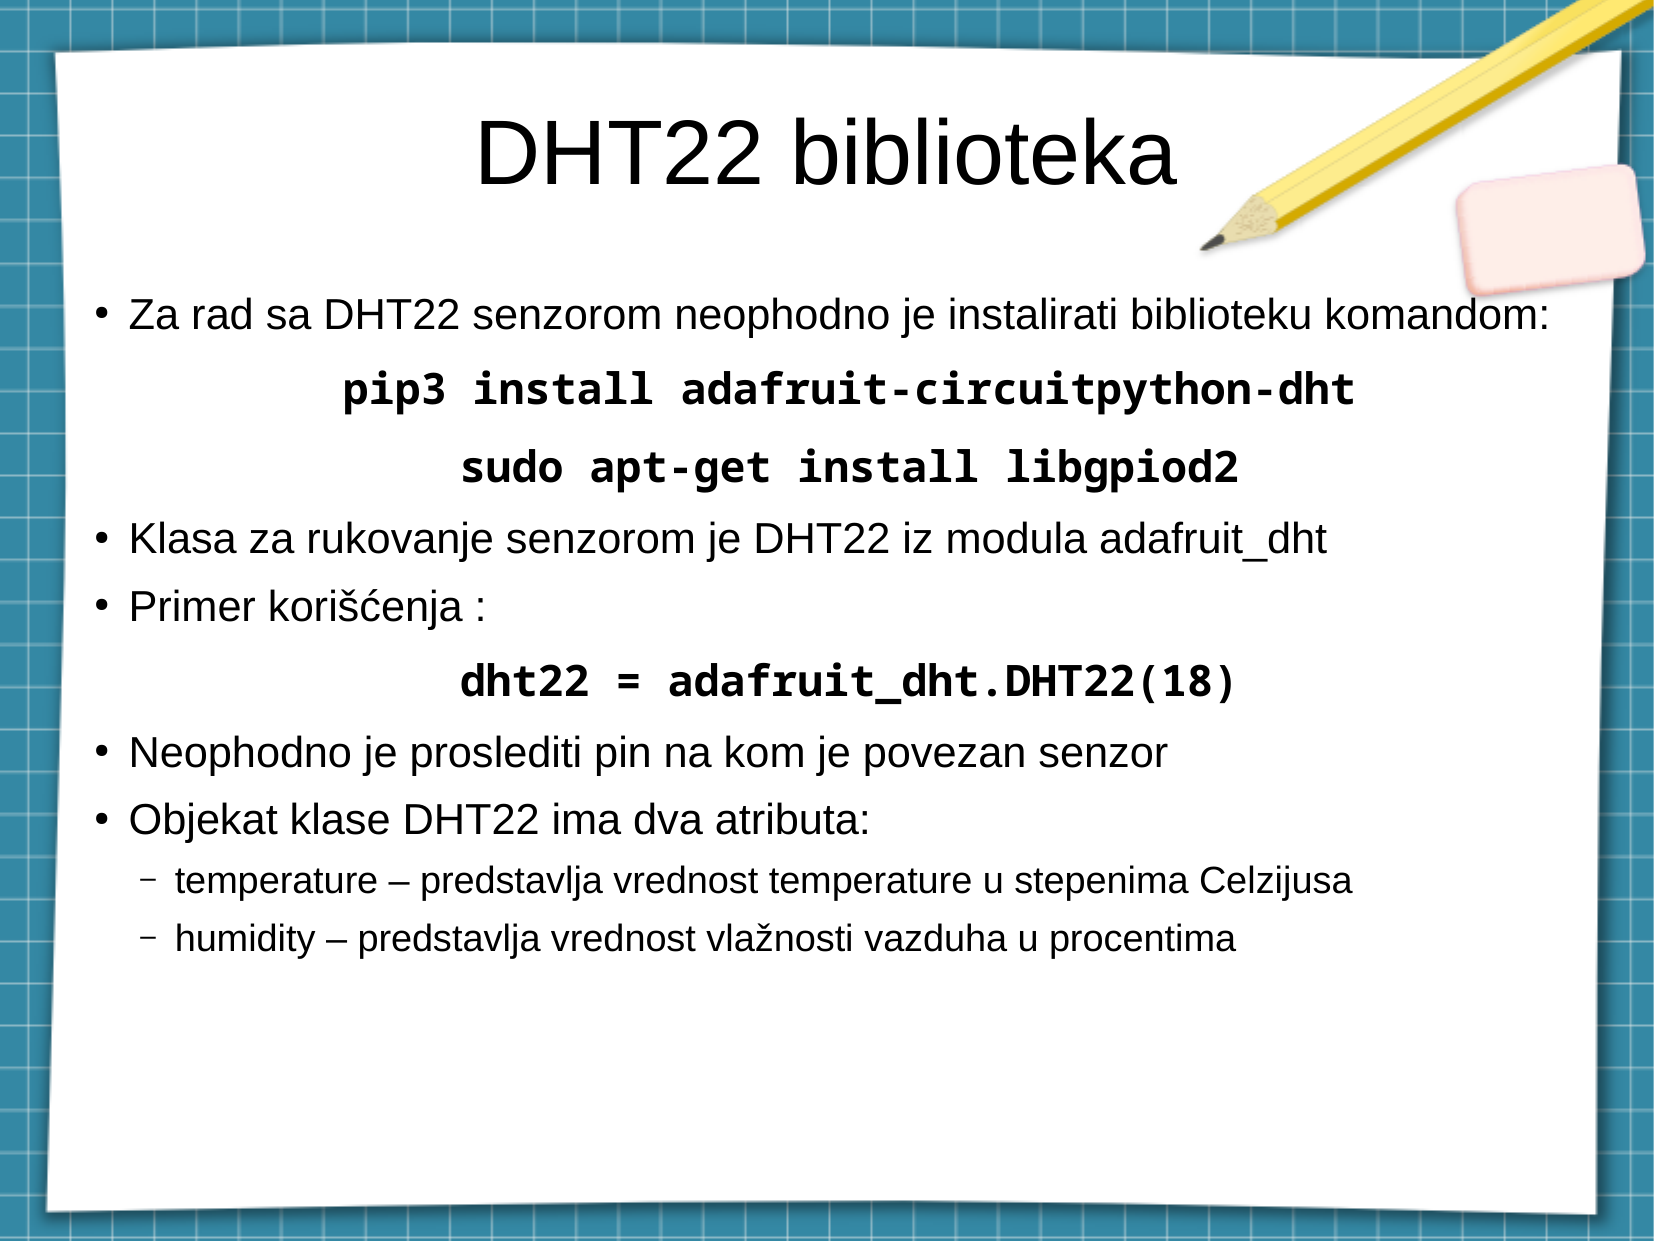

# DHT22 biblioteka
Za rad sa DHT22 senzorom neophodno je instalirati biblioteku komandom:
pip3 install adafruit-circuitpython-dht
sudo apt-get install libgpiod2
Klasa za rukovanje senzorom je DHT22 iz modula adafruit_dht
Primer korišćenja :
dht22 = adafruit_dht.DHT22(18)
Neophodno je proslediti pin na kom je povezan senzor
Objekat klase DHT22 ima dva atributa:
temperature – predstavlja vrednost temperature u stepenima Celzijusa
humidity – predstavlja vrednost vlažnosti vazduha u procentima